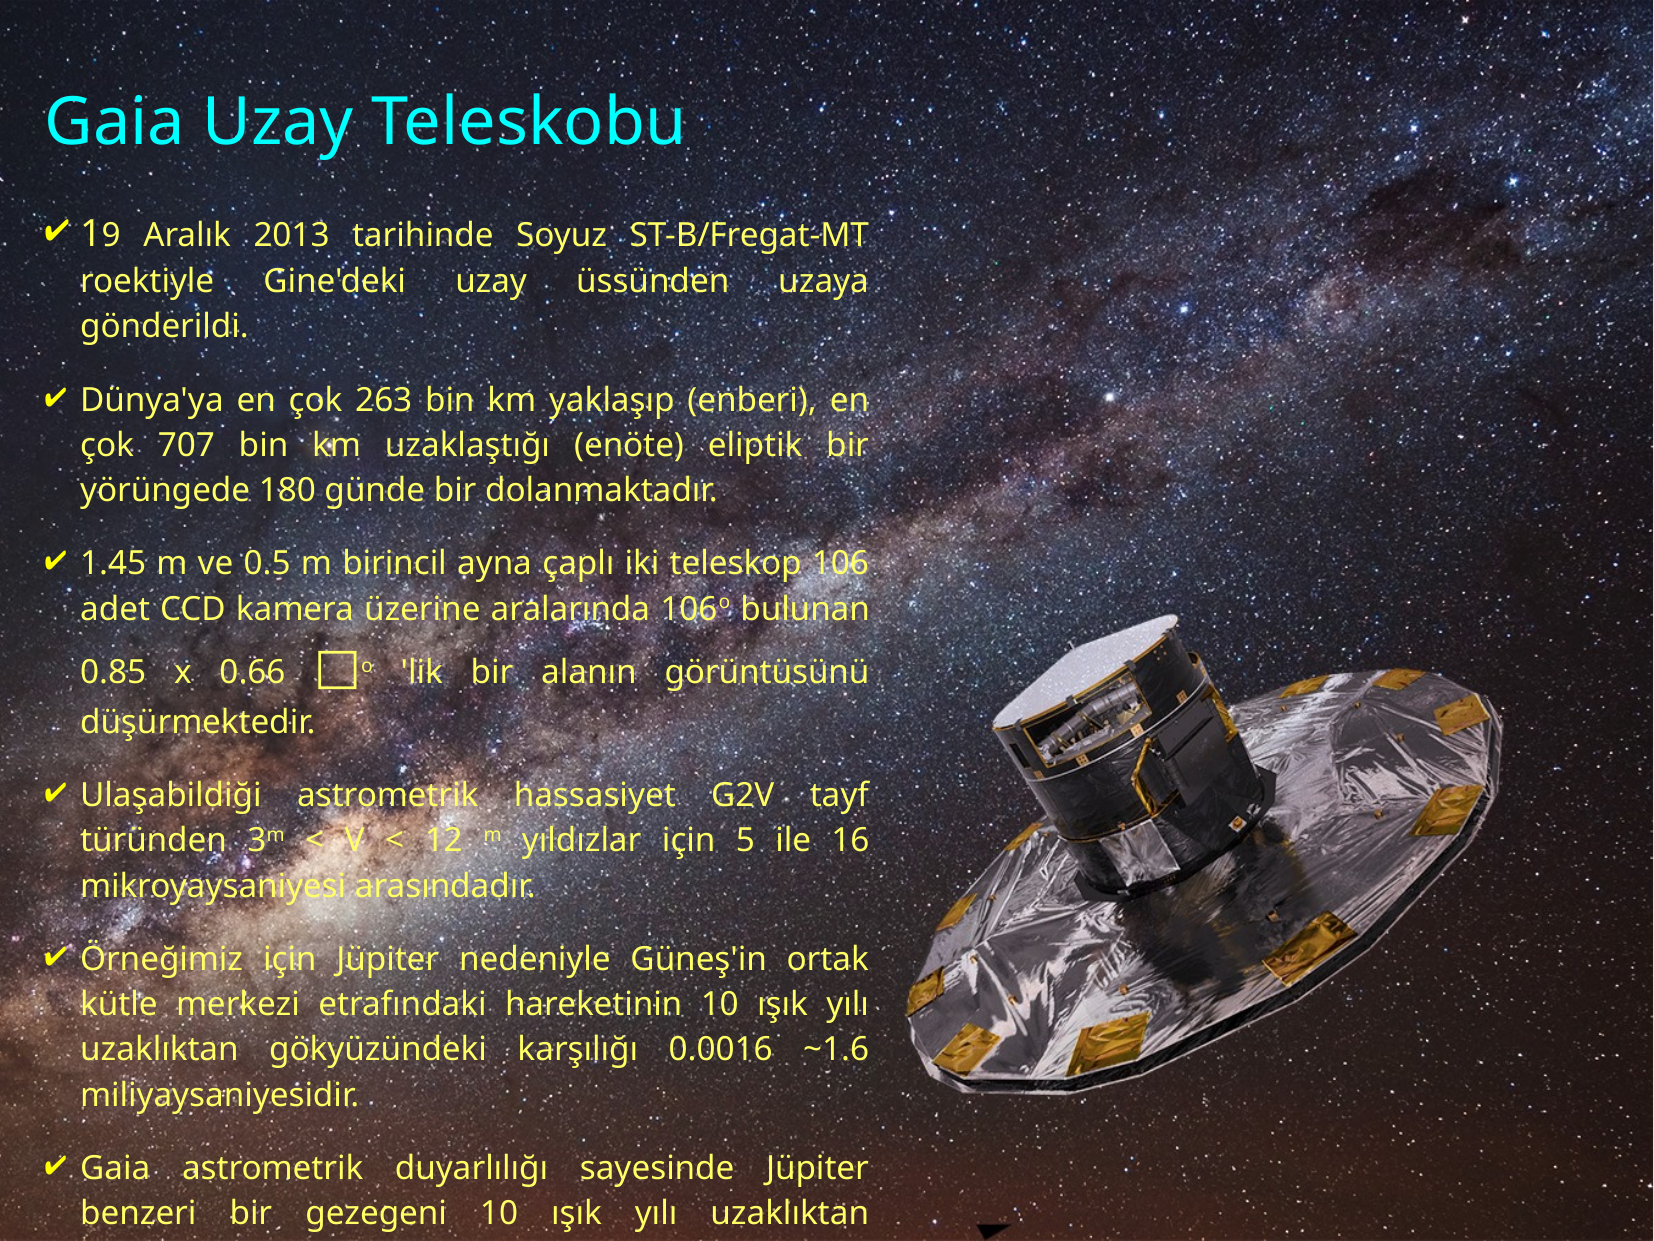

Gaia Uzay Teleskobu
19 Aralık 2013 tarihinde Soyuz ST-B/Fregat-MT roektiyle Gine'deki uzay üssünden uzaya gönderildi.
Dünya'ya en çok 263 bin km yaklaşıp (enberi), en çok 707 bin km uzaklaştığı (enöte) eliptik bir yörüngede 180 günde bir dolanmaktadır.
1.45 m ve 0.5 m birincil ayna çaplı iki teleskop 106 adet CCD kamera üzerine aralarında 106o bulunan 0.85 x 0.66 □o 'lik bir alanın görüntüsünü düşürmektedir.
Ulaşabildiği astrometrik hassasiyet G2V tayf türünden 3m < V < 12 m yıldızlar için 5 ile 16 mikroyaysaniyesi arasındadır.
Örneğimiz için Jüpiter nedeniyle Güneş'in ortak kütle merkezi etrafındaki hareketinin 10 ışık yılı uzaklıktan gökyüzündeki karşılığı 0.0016 ~1.6 miliyaysaniyesidir.
Gaia astrometrik duyarlılığı sayesinde Jüpiter benzeri bir gezegeni 10 ışık yılı uzaklıktan keşfetmemizi kolaylıkla sağlayabilir!